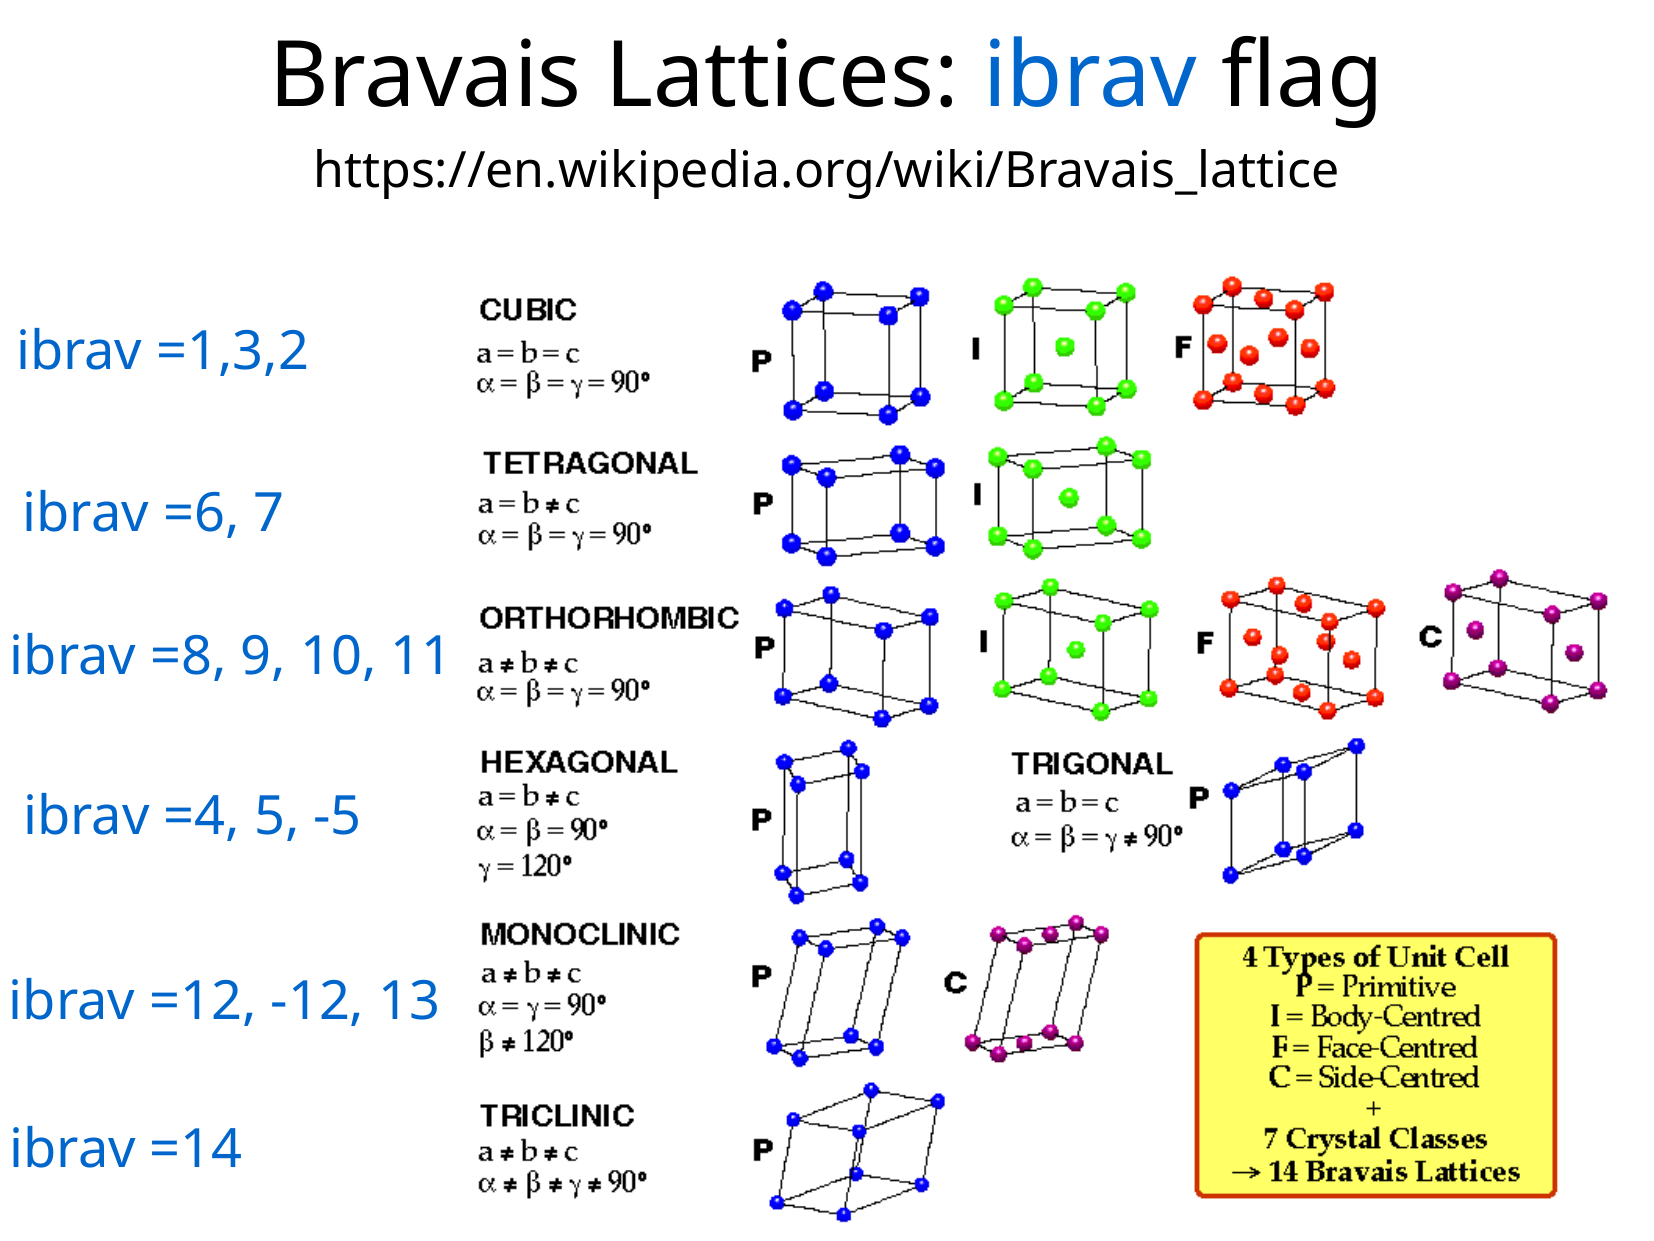

# Bravais Lattices: ibrav flag https://en.wikipedia.org/wiki/Bravais_lattice
ibrav =1,3,2
ibrav =6, 7
ibrav =8, 9, 10, 11
ibrav =4, 5, -5
ibrav =12, -12, 13
ibrav =14